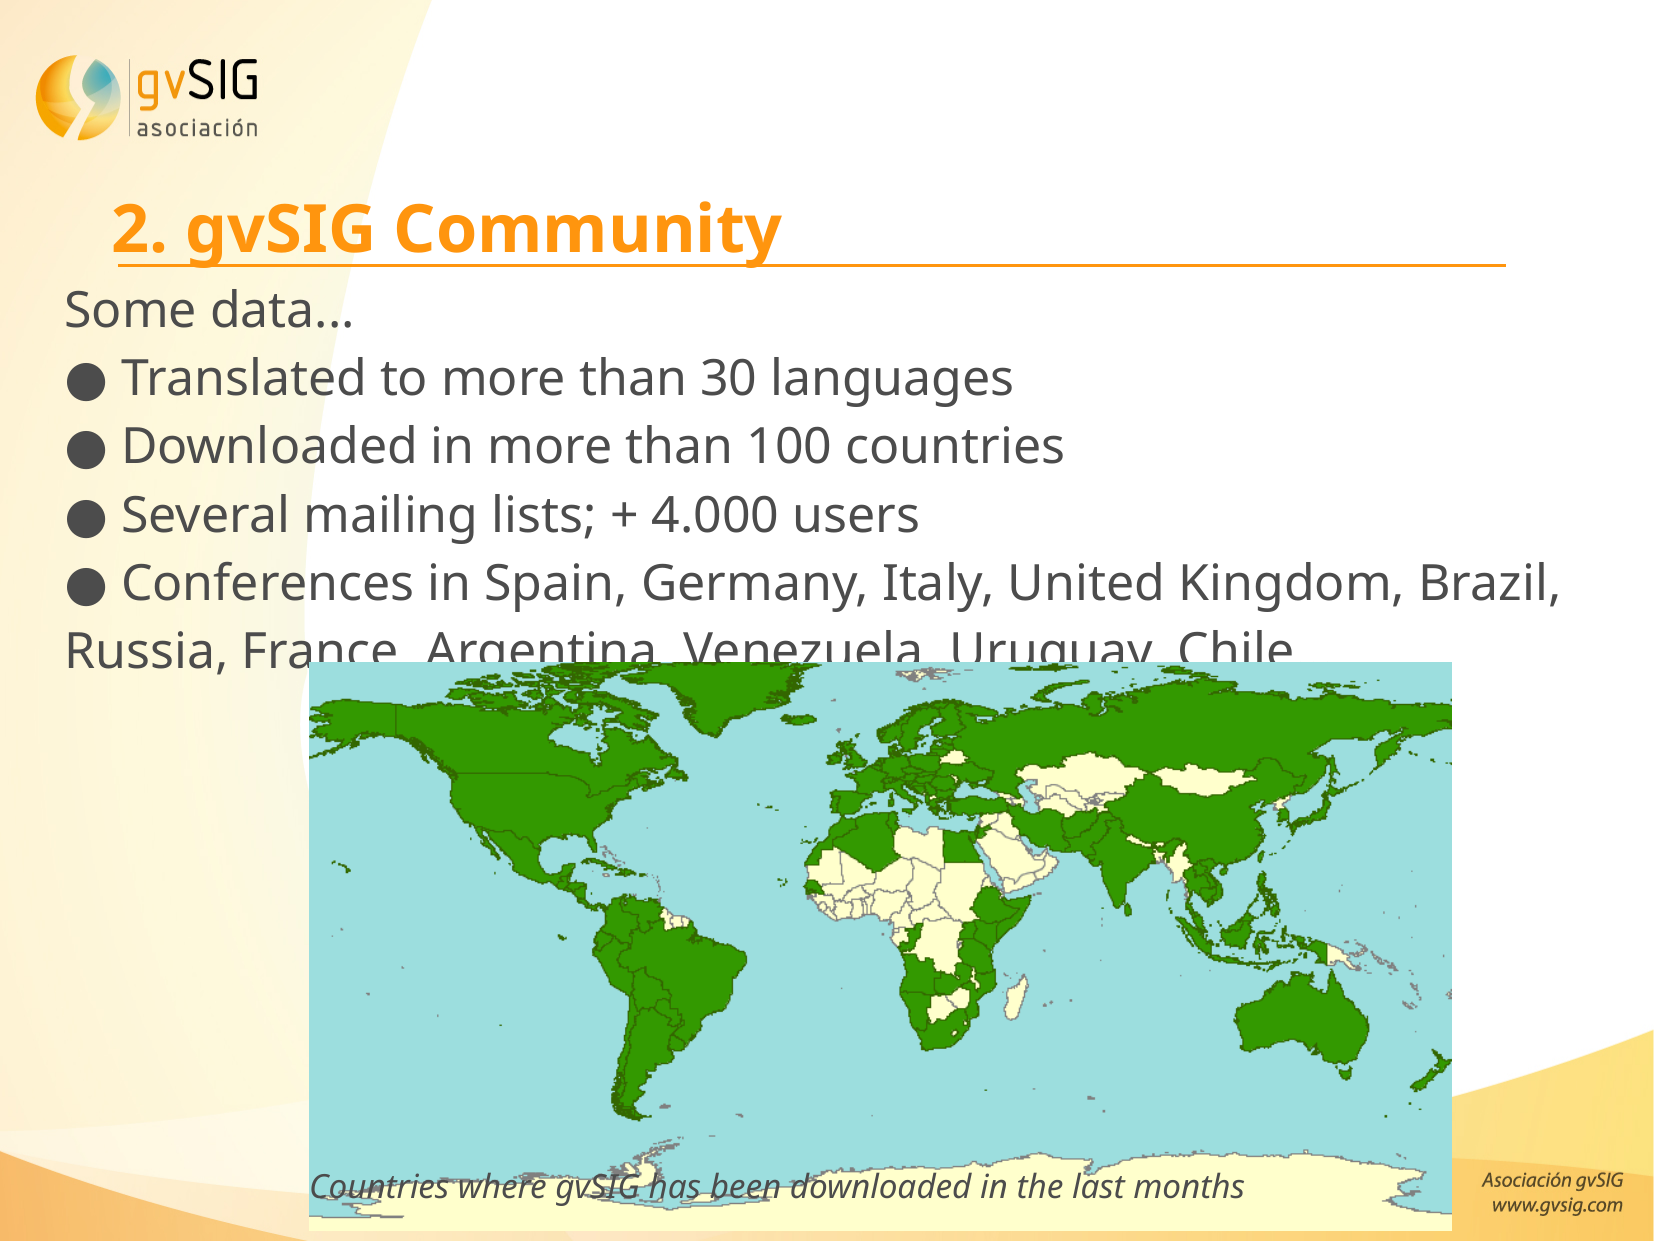

2. gvSIG Community
# Some data... ● Translated to more than 30 languages ● Downloaded in more than 100 countries ● Several mailing lists; + 4.000 users ● Conferences in Spain, Germany, Italy, United Kingdom, Brazil, Russia, France, Argentina, Venezuela, Uruguay, Chile...
Countries where gvSIG has been downloaded in the last months